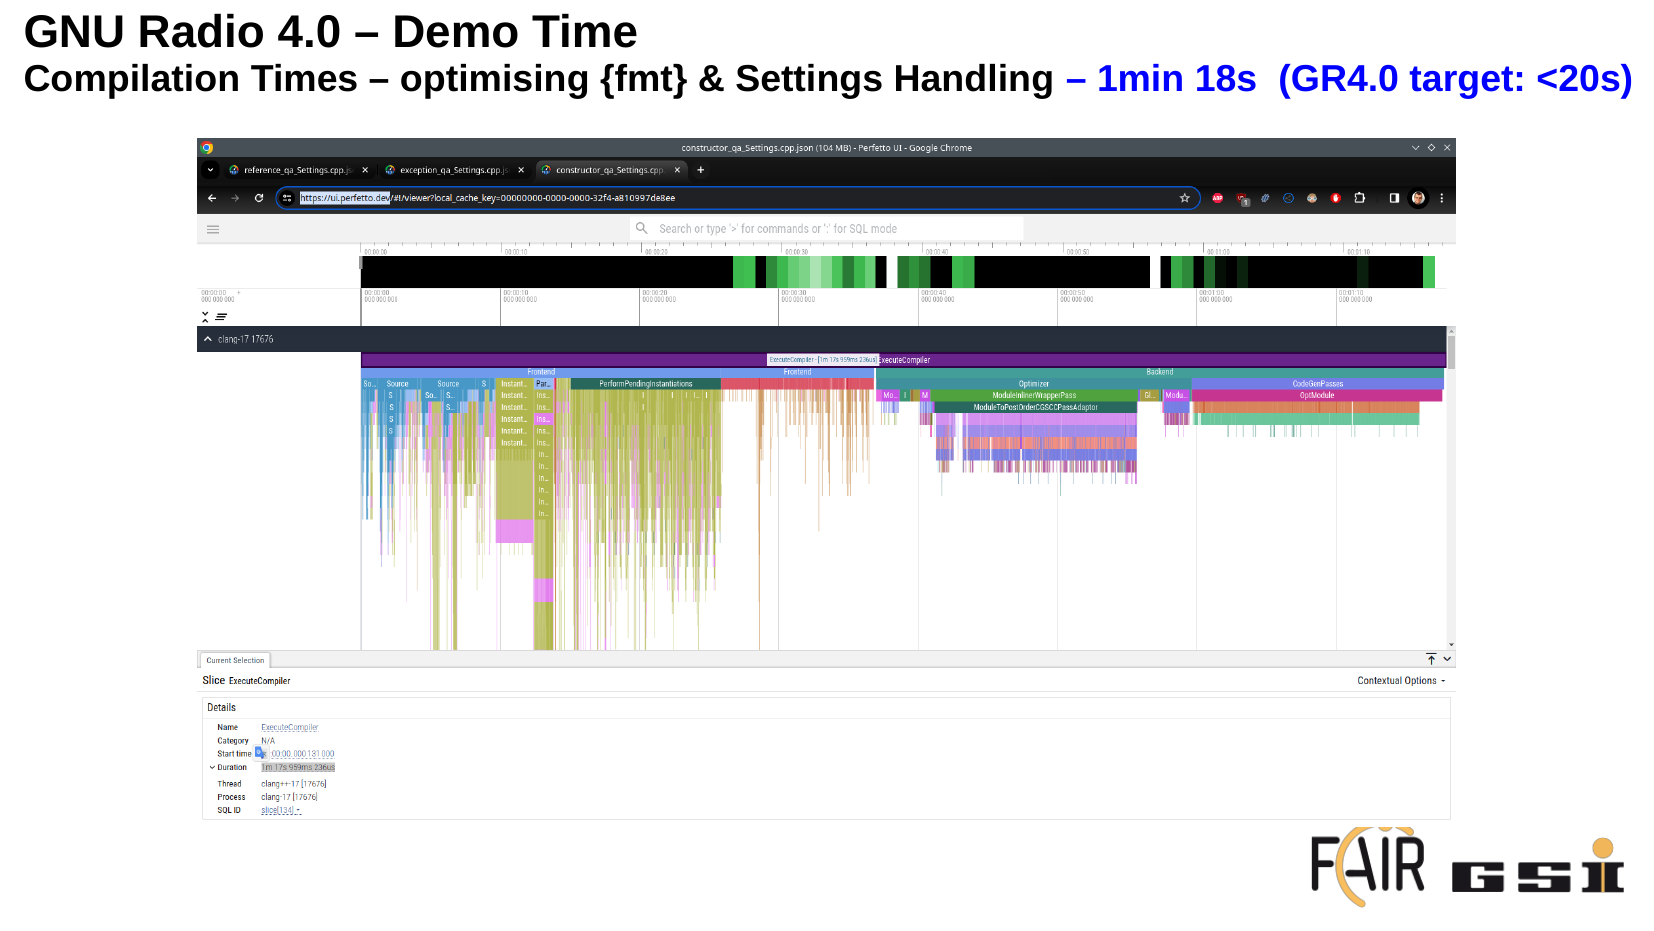

# GNU Radio 4.0 – Demo Time Compilation Times – optimising {fmt} & Settings Handling – 1min 18s (GR4.0 target: <20s)